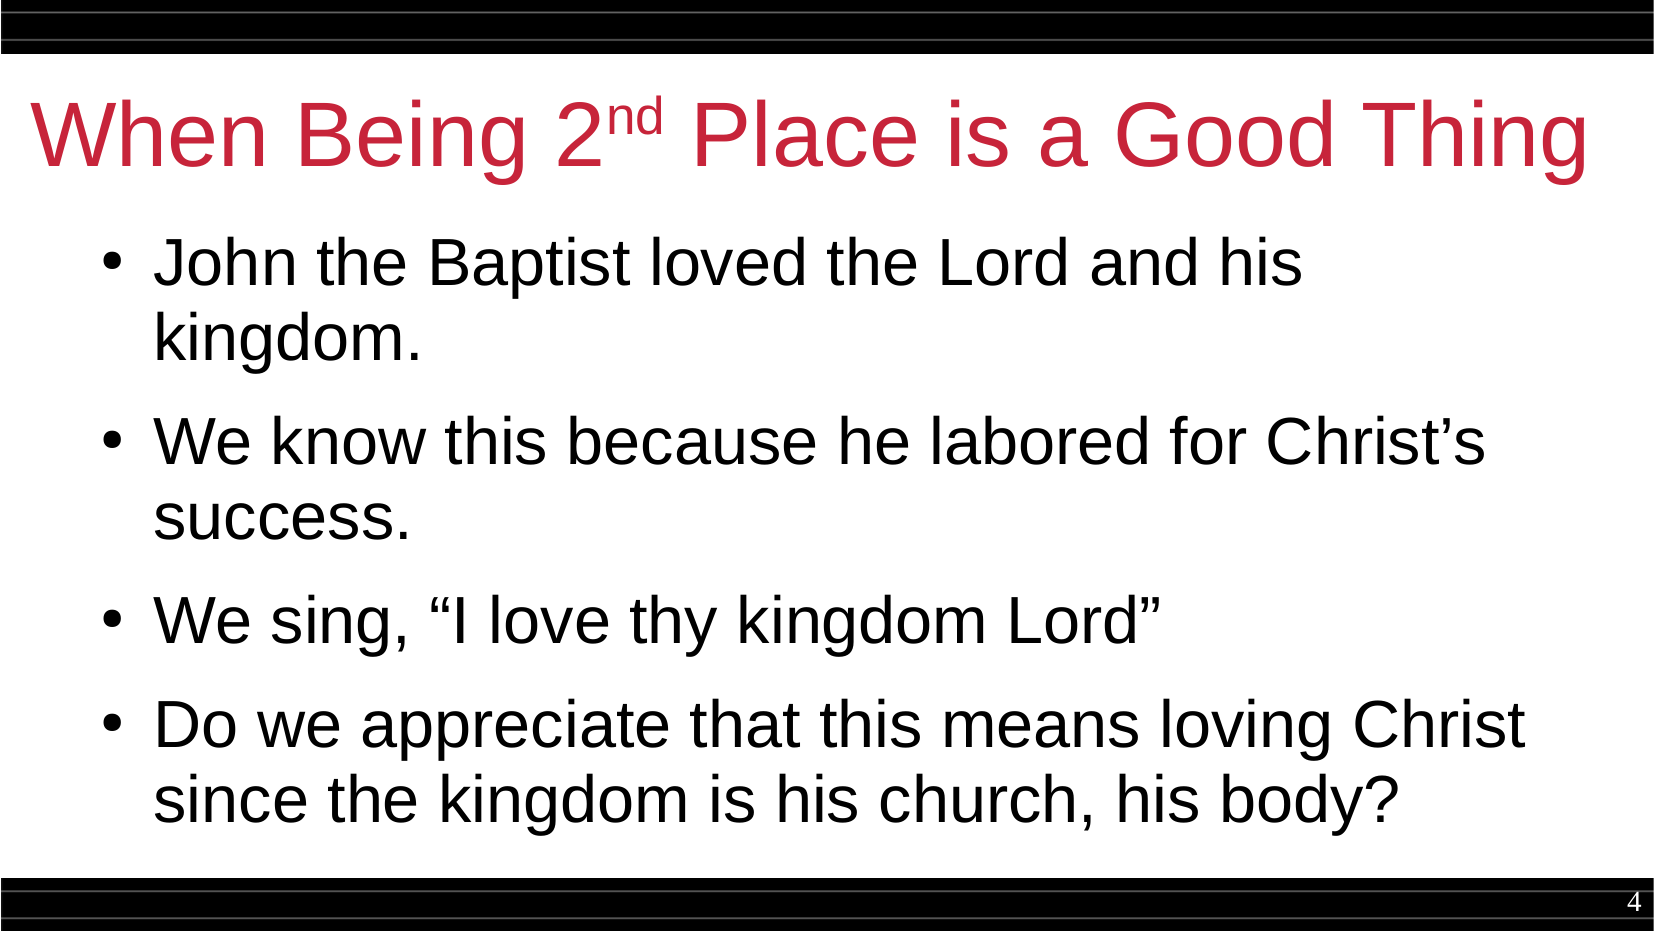

# When Being 2nd Place is a Good Thing
John the Baptist loved the Lord and his kingdom.
We know this because he labored for Christ’s success.
We sing, “I love thy kingdom Lord”
Do we appreciate that this means loving Christ since the kingdom is his church, his body?